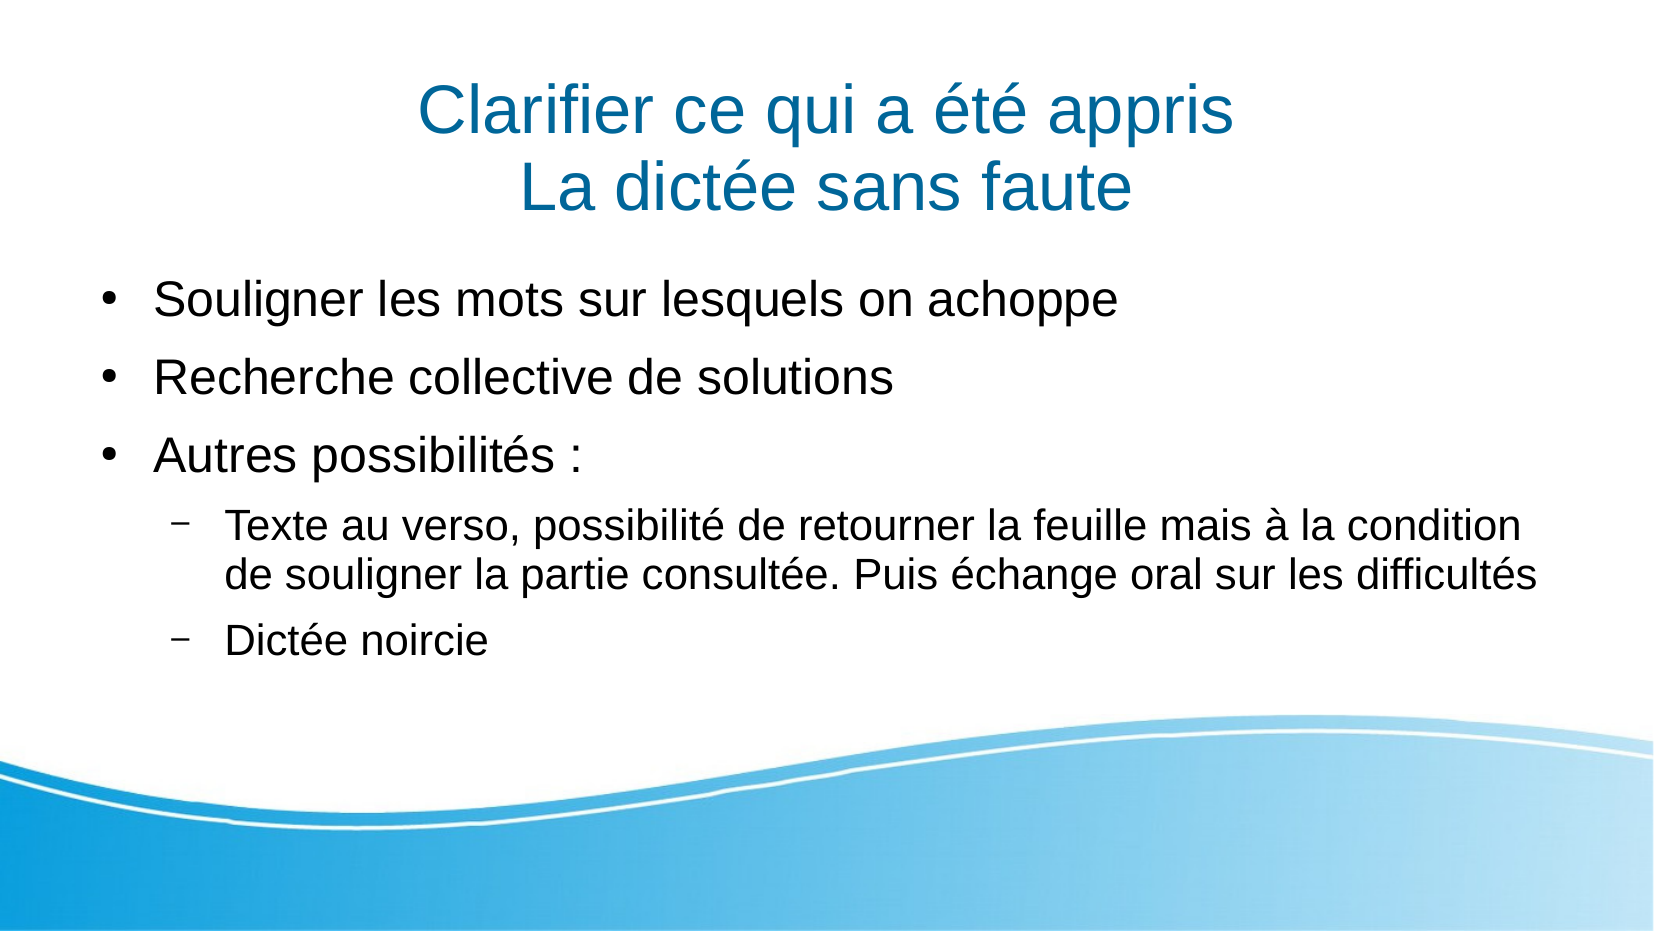

# Clarifier ce qui a été appris La dictée sans faute
Souligner les mots sur lesquels on achoppe
Recherche collective de solutions
Autres possibilités :
Texte au verso, possibilité de retourner la feuille mais à la condition de souligner la partie consultée. Puis échange oral sur les difficultés
Dictée noircie